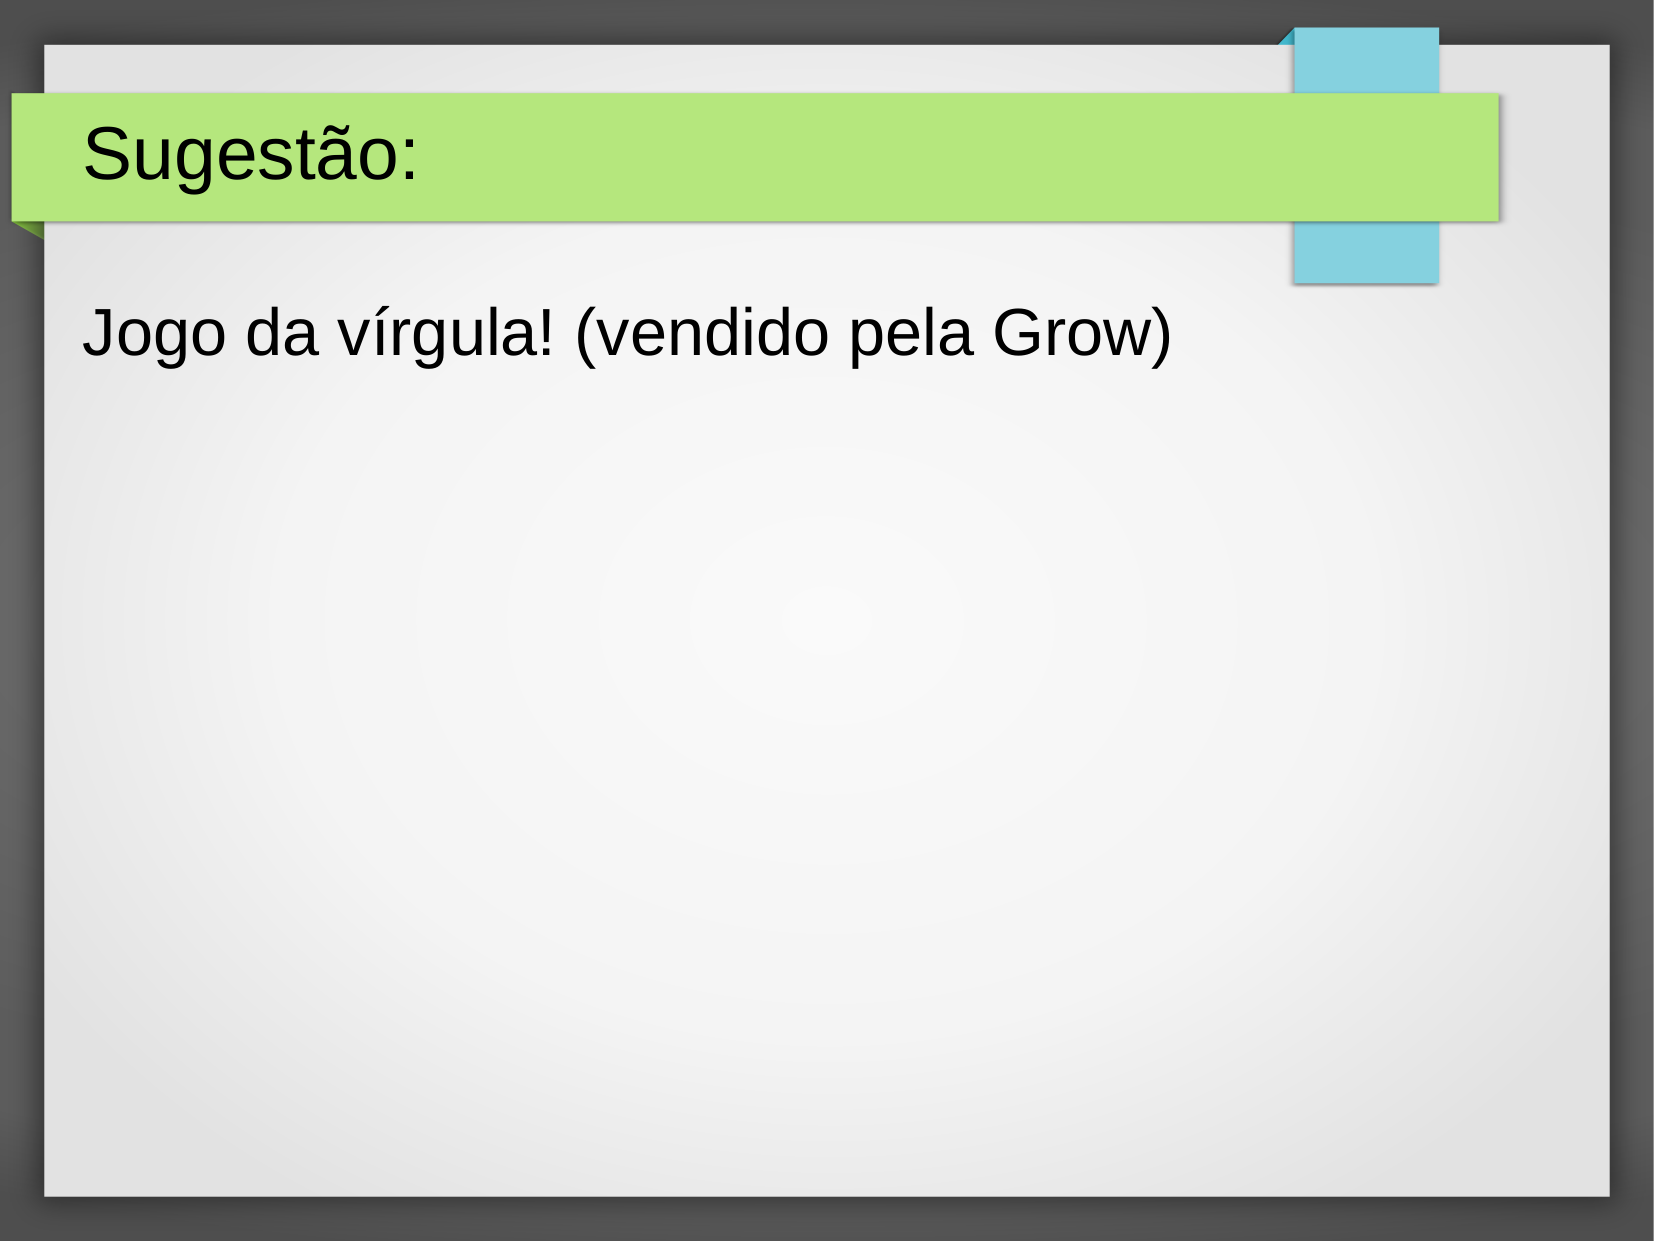

# Sugestão:
Jogo da vírgula! (vendido pela Grow)